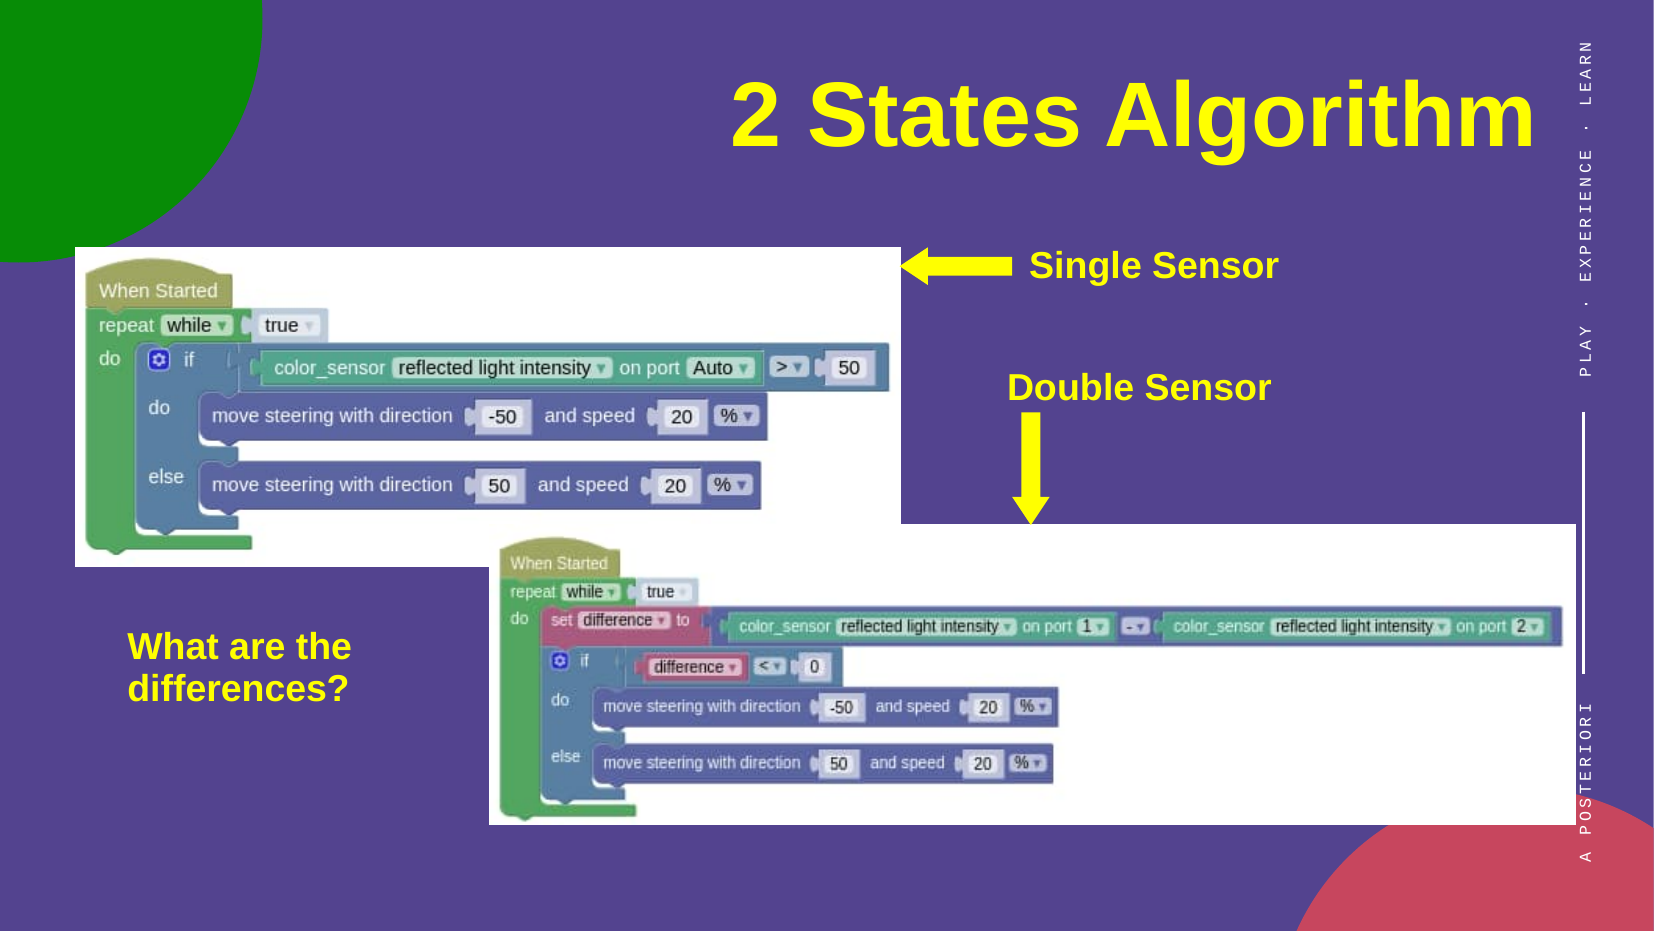

# 2 States Algorithm
Single Sensor
Double Sensor
What are the differences?